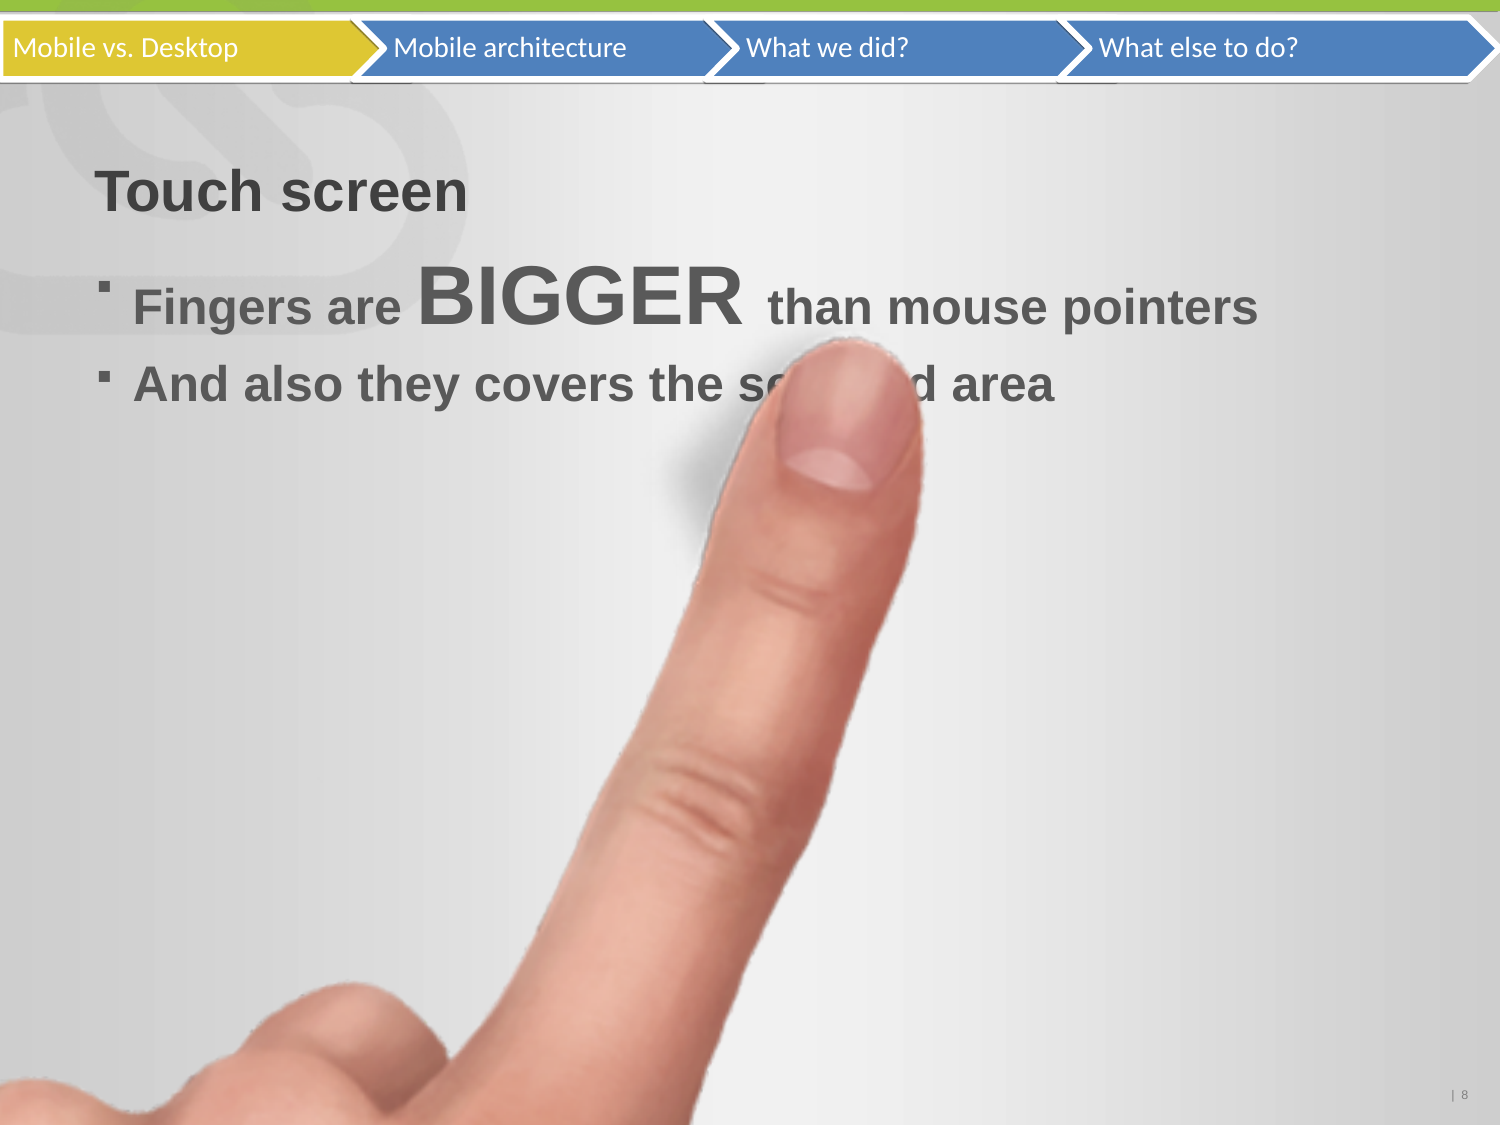

Mobile vs. Desktop
Mobile architecture
What we did?
What else to do?
# Touch screen
Fingers are BIGGER than mouse pointers
And also they covers the selected area